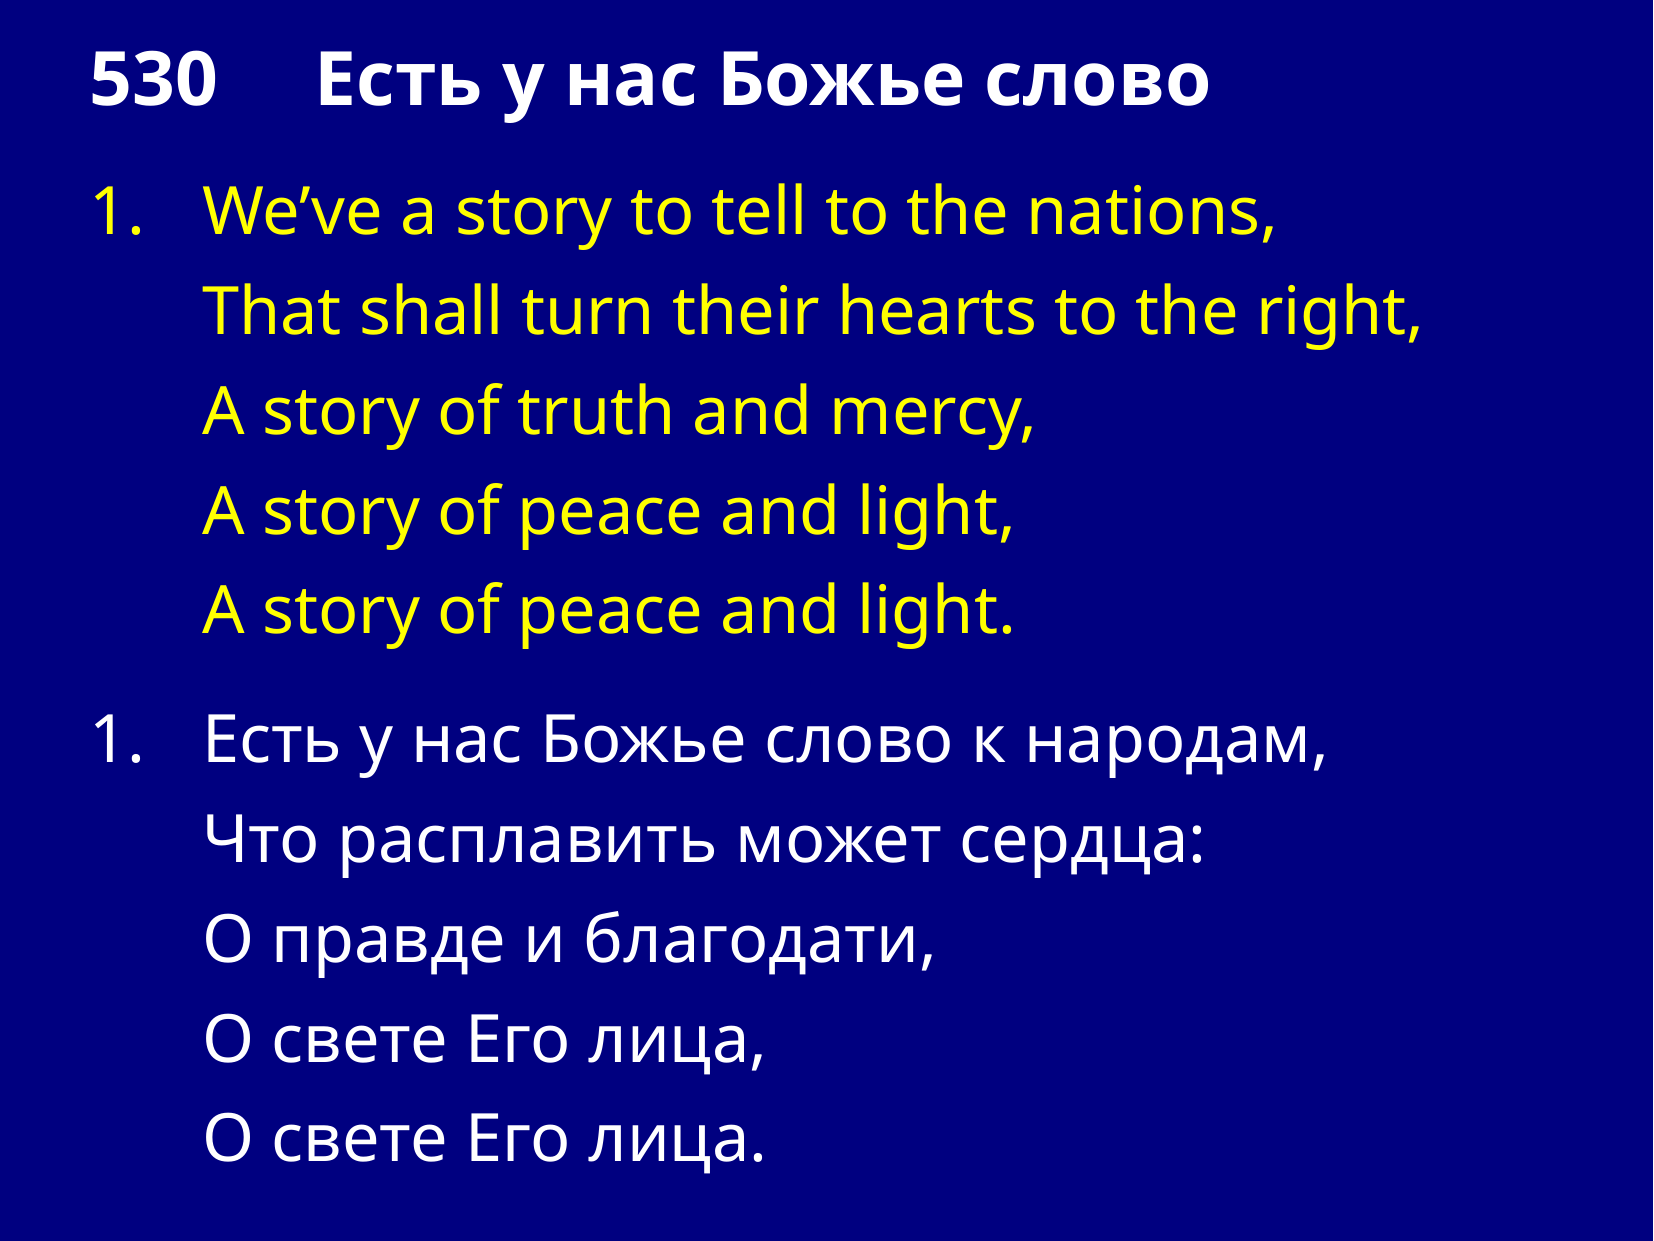

530	Есть у нас Божье слово
1.	We’ve a story to tell to the nations,
	That shall turn their hearts to the right,
	A story of truth and mercy,
	A story of peace and light,
	A story of peace and light.
1.	Есть у нас Божье слово к народам,
	Что расплавить может сердца:
	О правде и благодати,
	О свете Его лица,
	О свете Его лица.